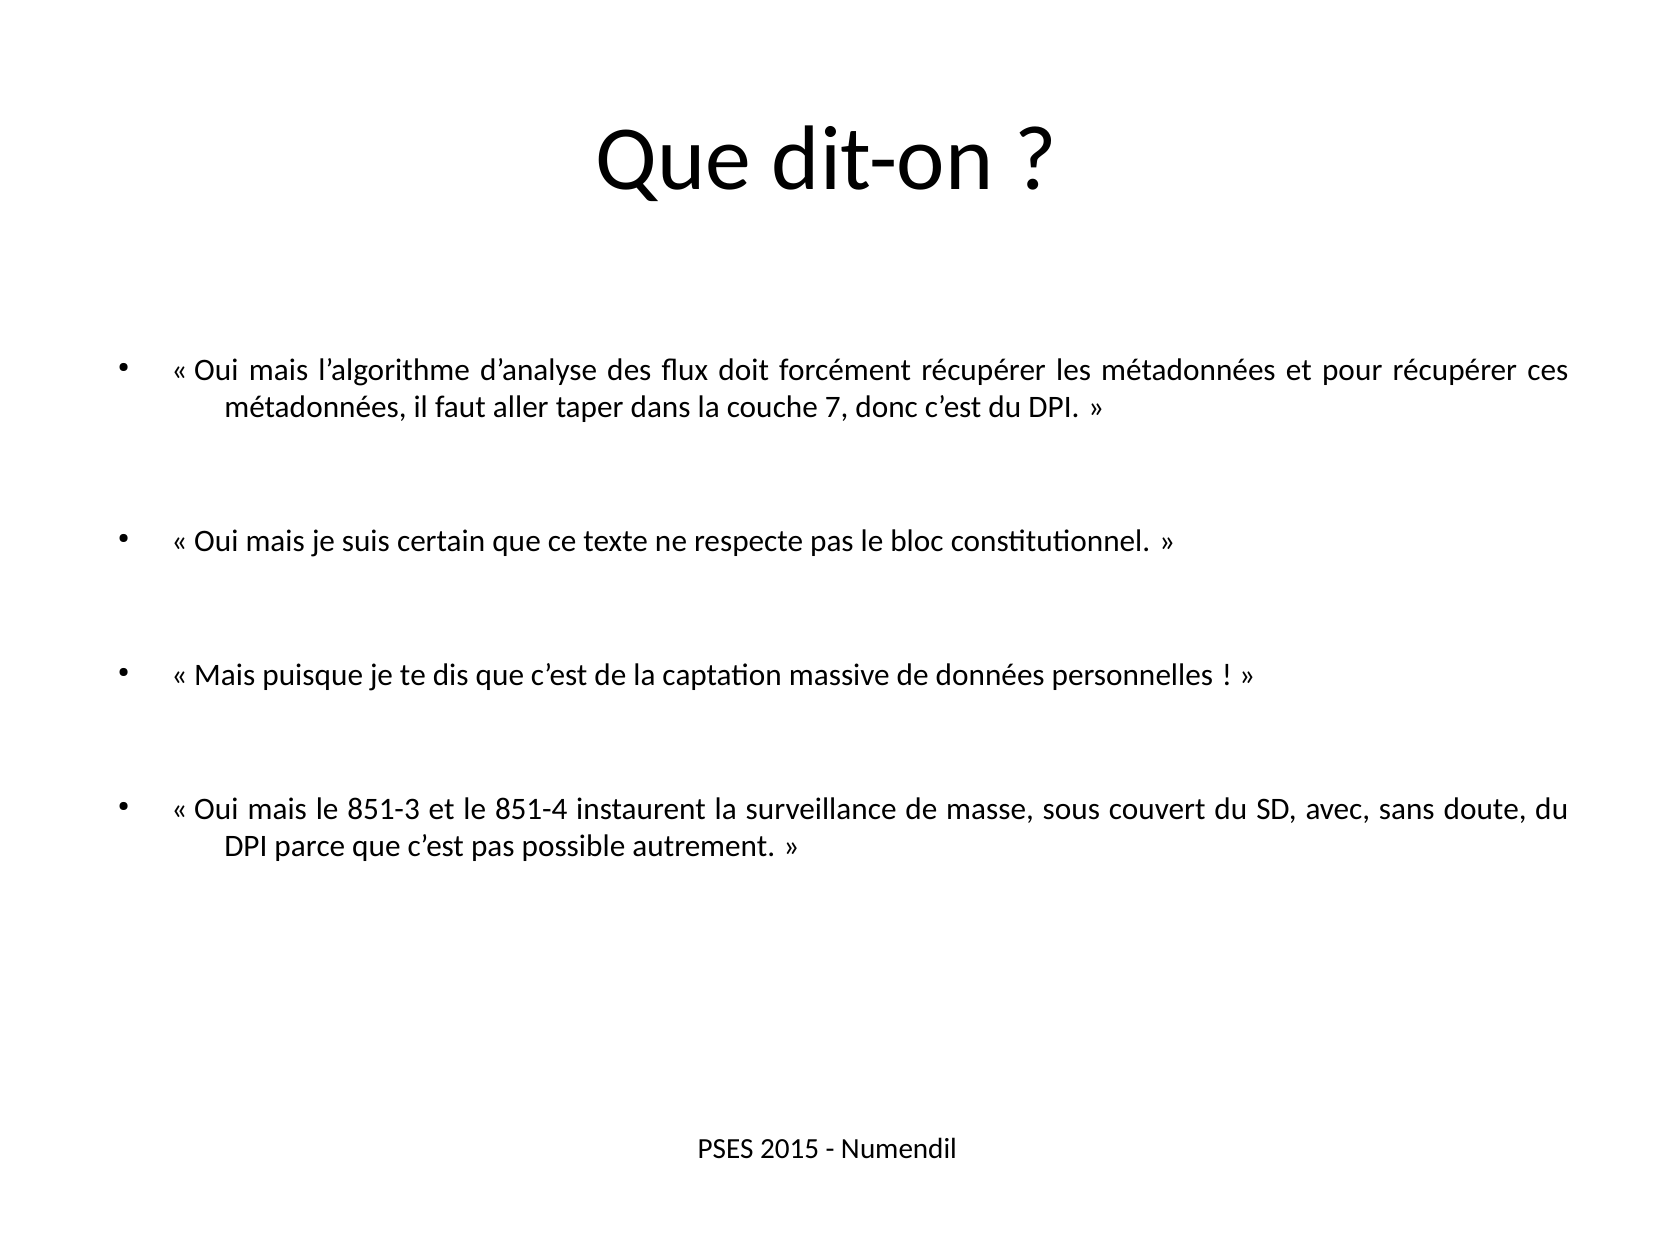

# Que dit-on ?
« Oui mais l’algorithme d’analyse des flux doit forcément récupérer les métadonnées et pour récupérer ces métadonnées, il faut aller taper dans la couche 7, donc c’est du DPI. »
« Oui mais je suis certain que ce texte ne respecte pas le bloc constitutionnel. »
« Mais puisque je te dis que c’est de la captation massive de données personnelles ! »
« Oui mais le 851-3 et le 851-4 instaurent la surveillance de masse, sous couvert du SD, avec, sans doute, du DPI parce que c’est pas possible autrement. »
PSES 2015 - Numendil
PSES 2015 - Numendil